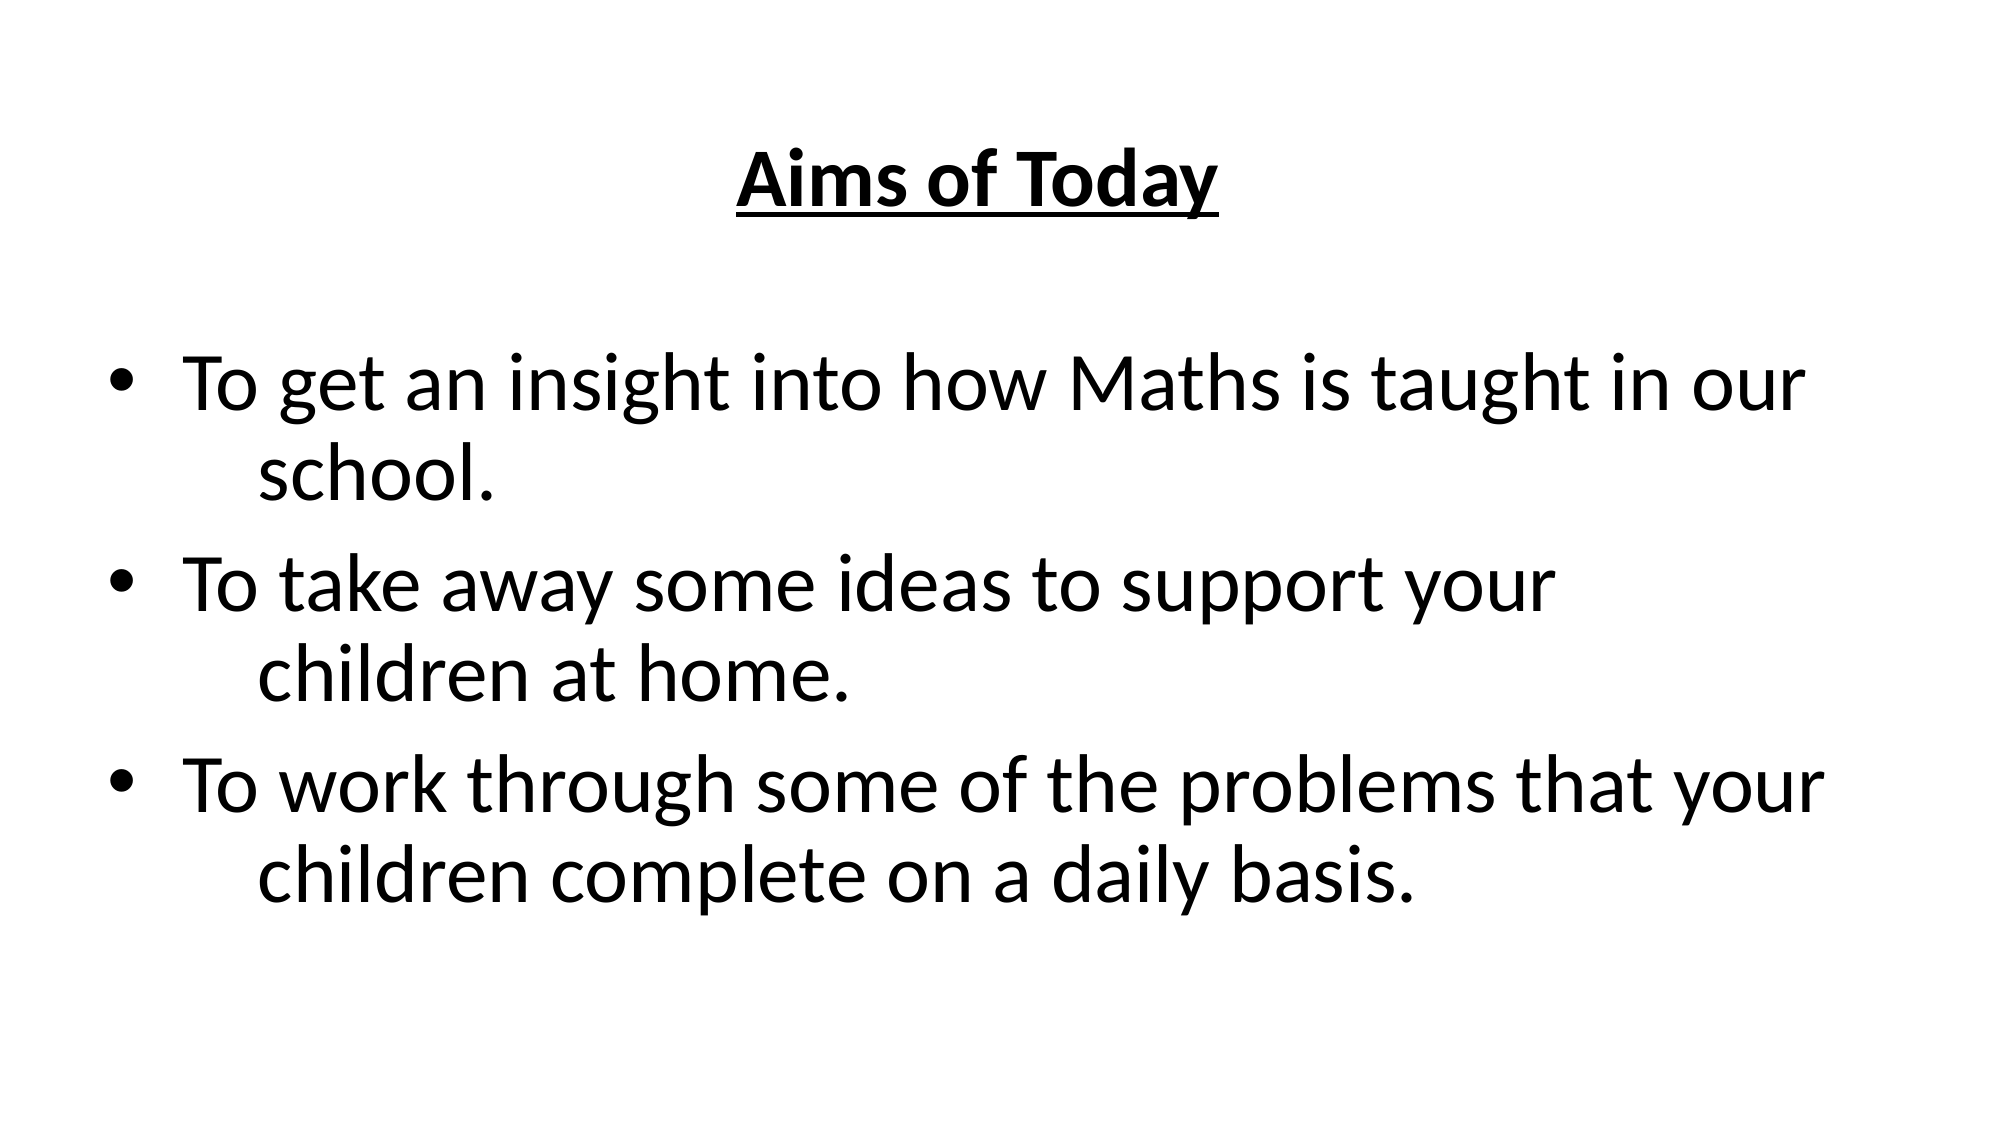

Aims of Today
# To get an insight into how Maths is taught in our school.
To take away some ideas to support your children at home.
To work through some of the problems that your children complete on a daily basis.